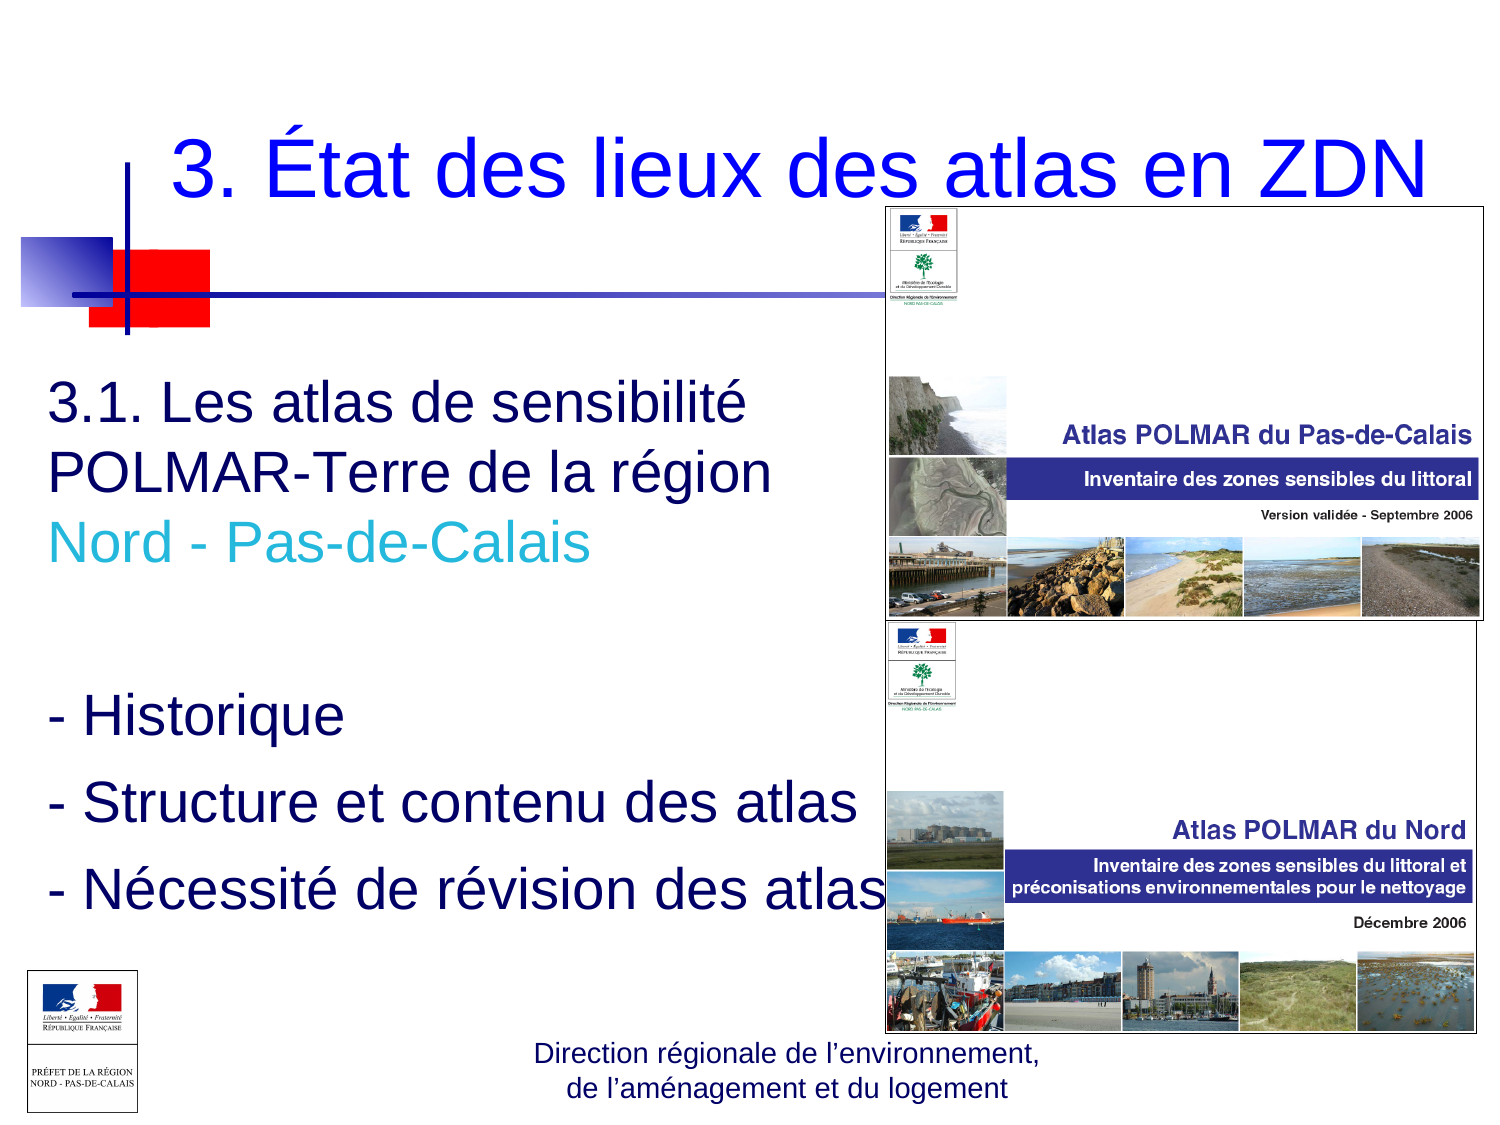

# 3. État des lieux des atlas en ZDN
3.1. Les atlas de sensibilité POLMAR-Terre de la région Nord - Pas-de-Calais
- Historique
- Structure et contenu des atlas
- Nécessité de révision des atlas